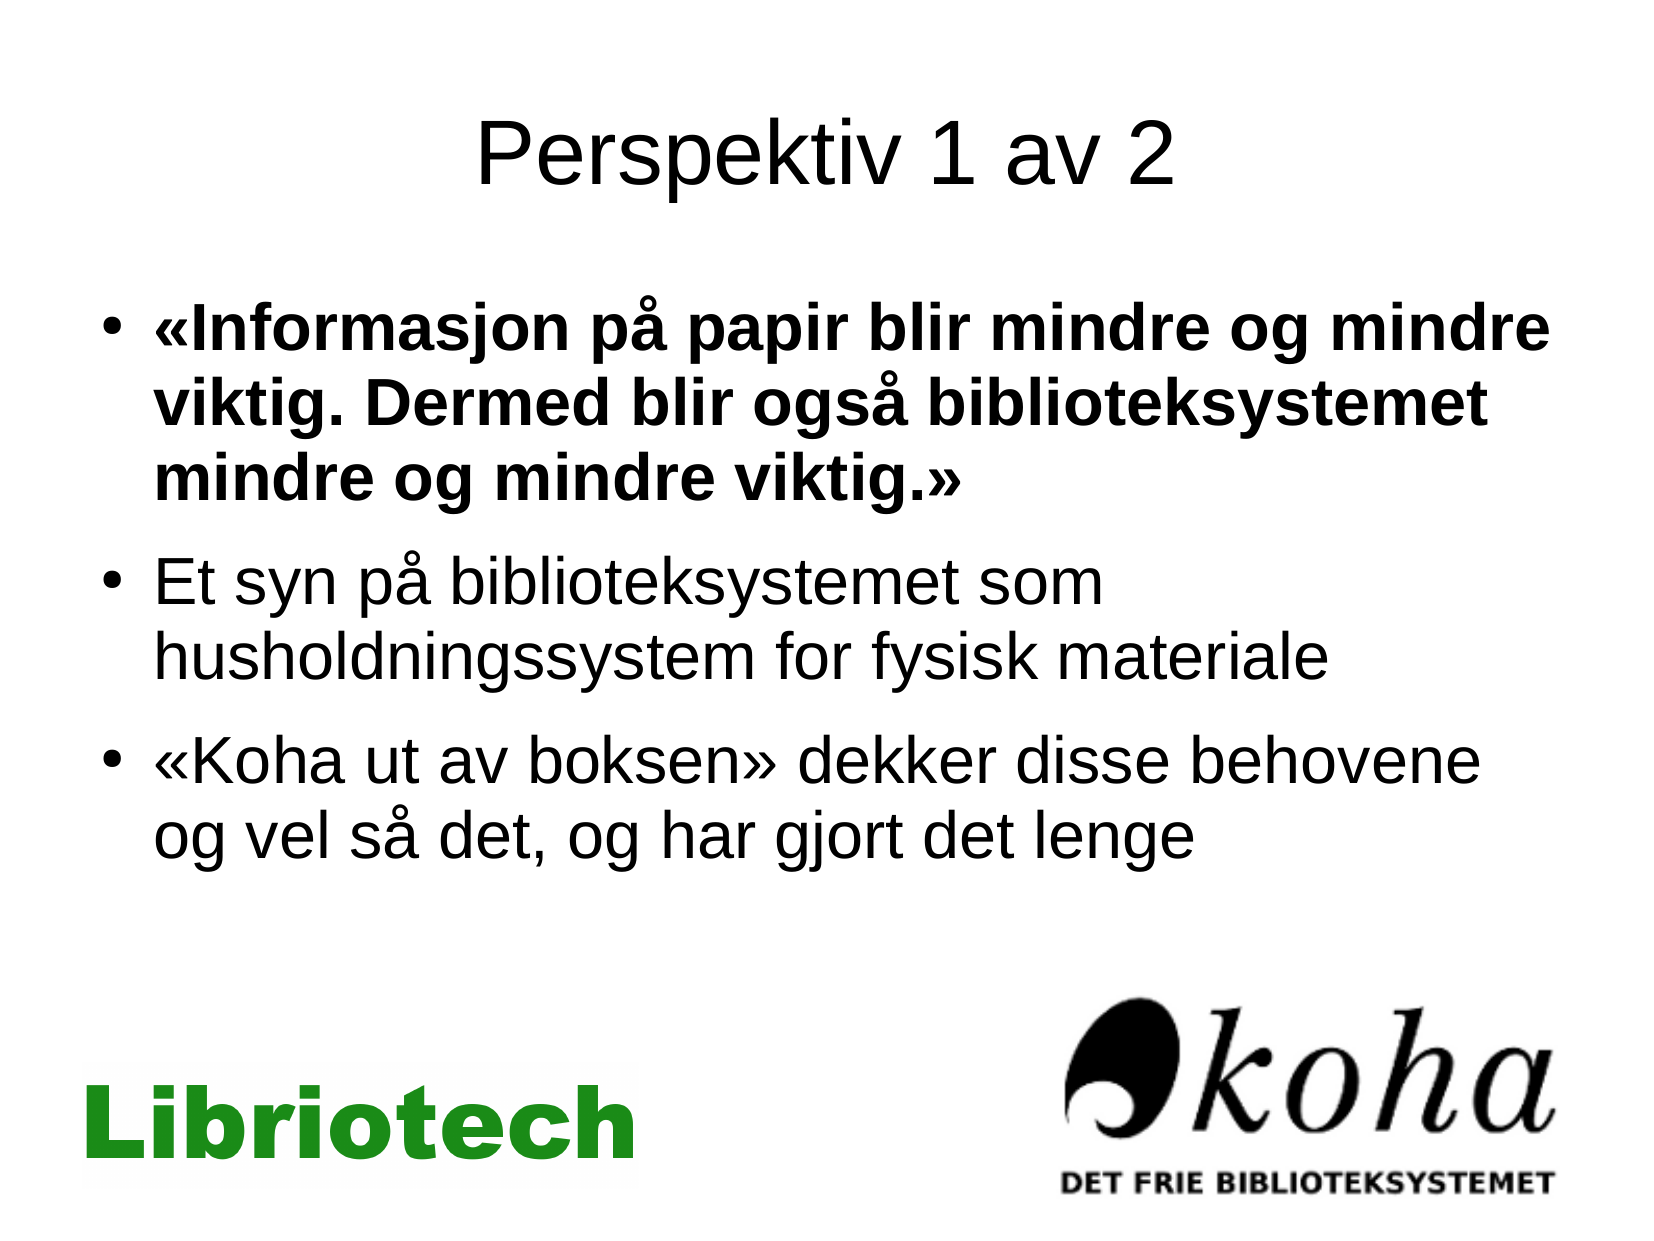

# Perspektiv 1 av 2
«Informasjon på papir blir mindre og mindre viktig. Dermed blir også biblioteksystemet mindre og mindre viktig.»
Et syn på biblioteksystemet som husholdningssystem for fysisk materiale
«Koha ut av boksen» dekker disse behovene og vel så det, og har gjort det lenge